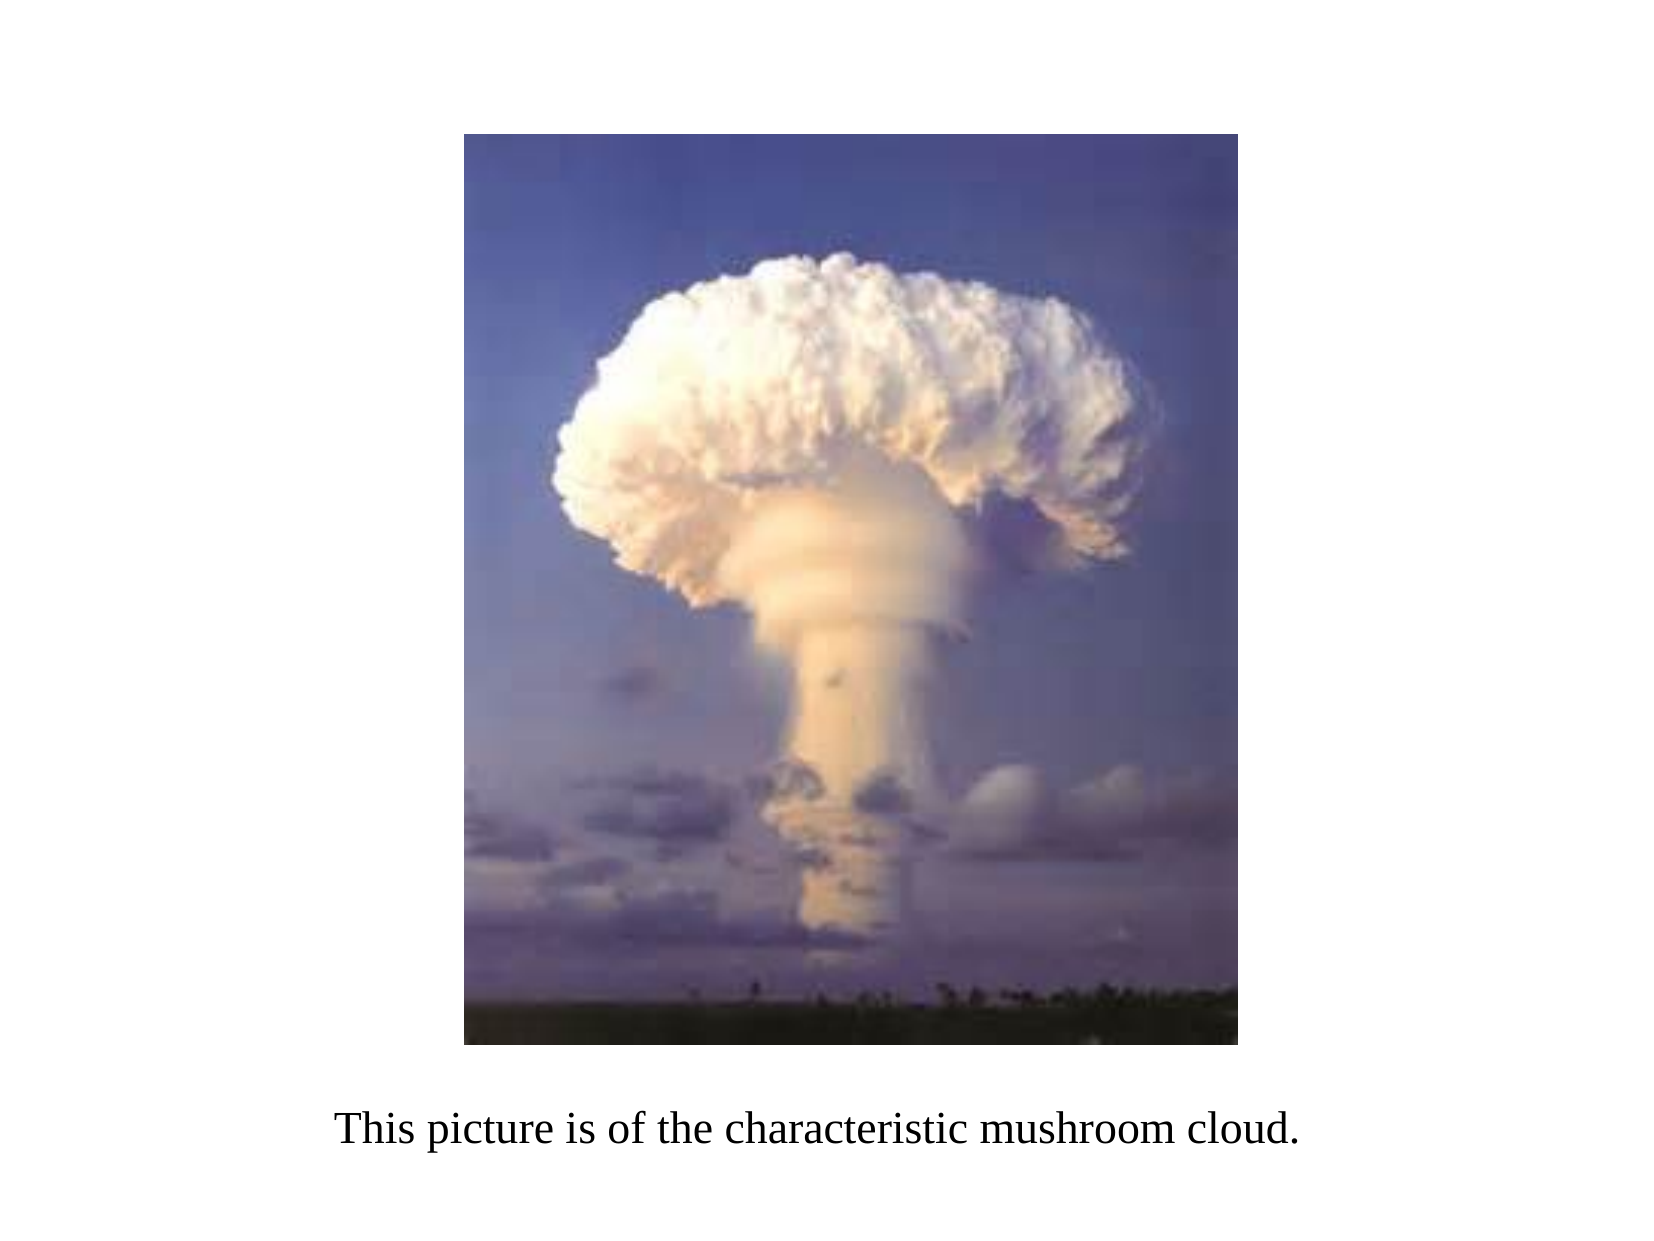

This picture is of the characteristic mushroom cloud.